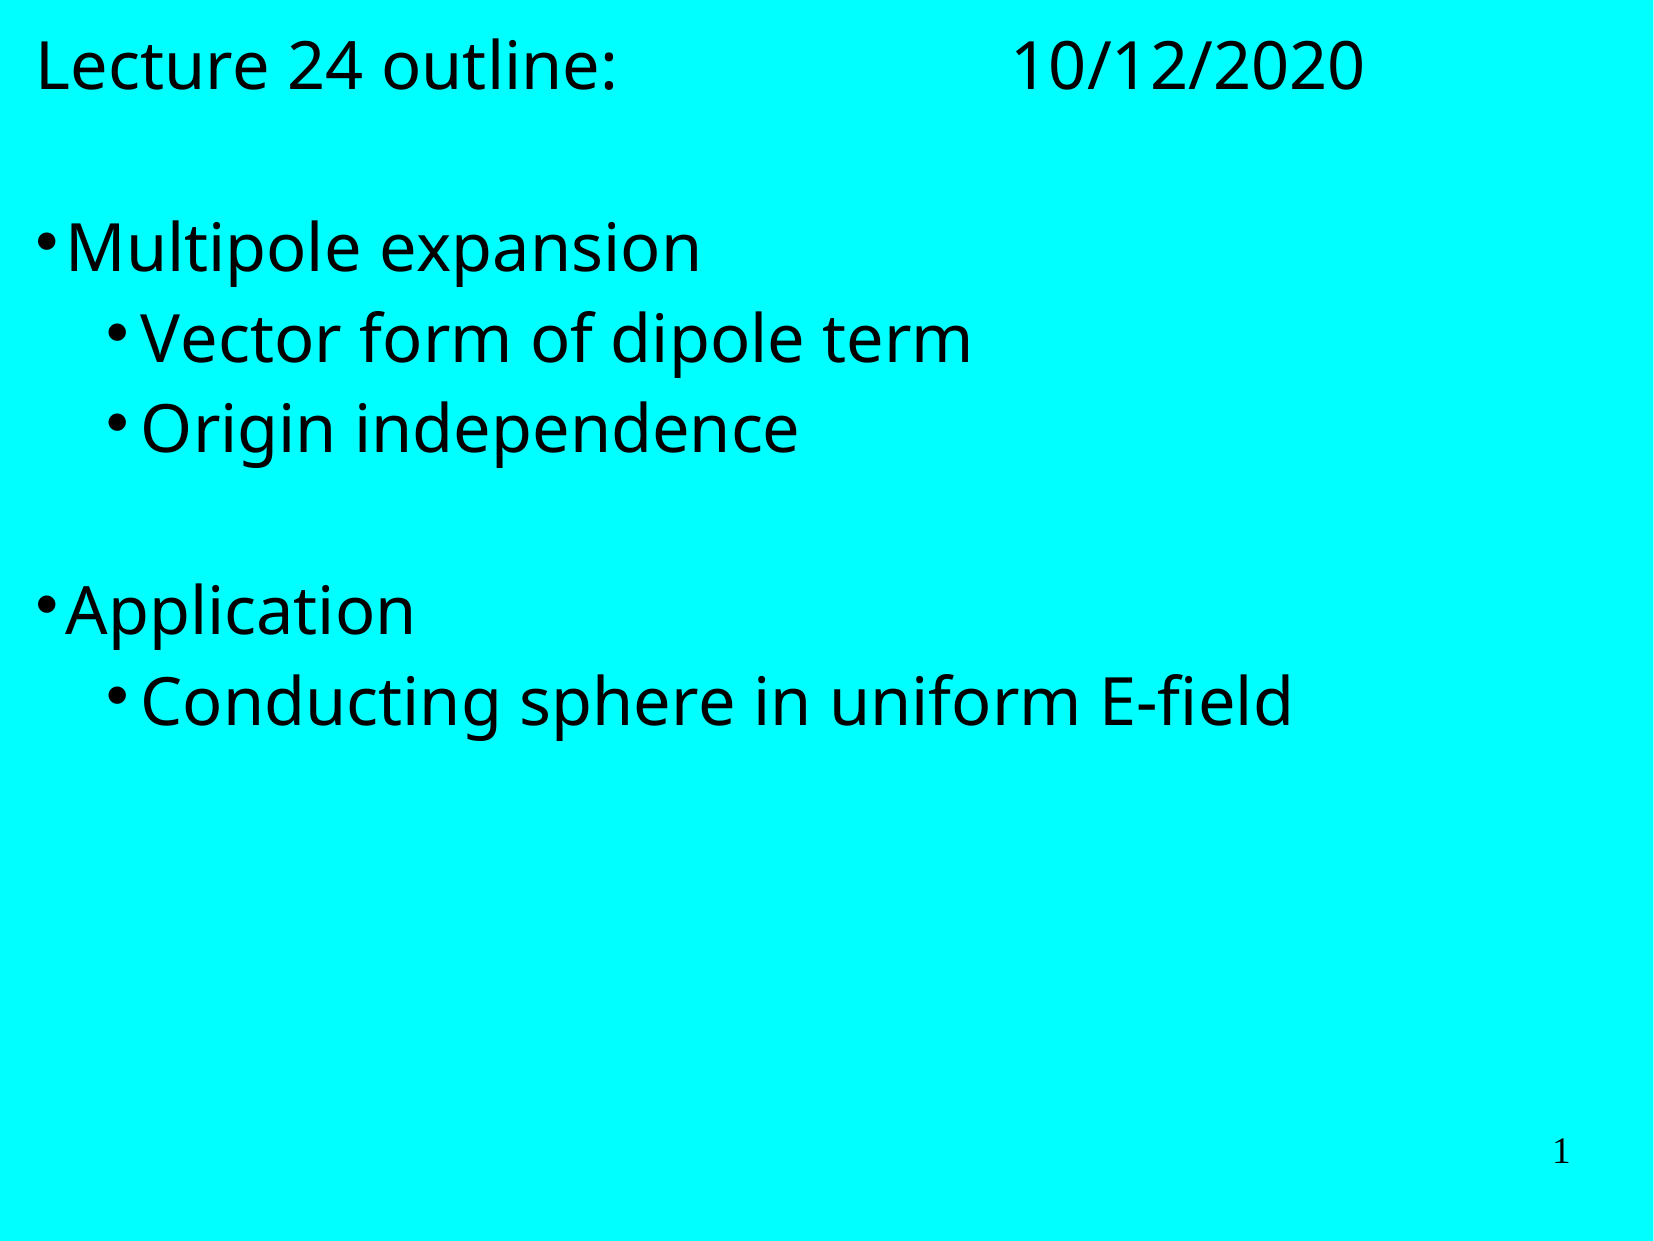

Lecture 24 outline:						10/12/2020
Multipole expansion
Vector form of dipole term
Origin independence
Application
Conducting sphere in uniform E-field
1